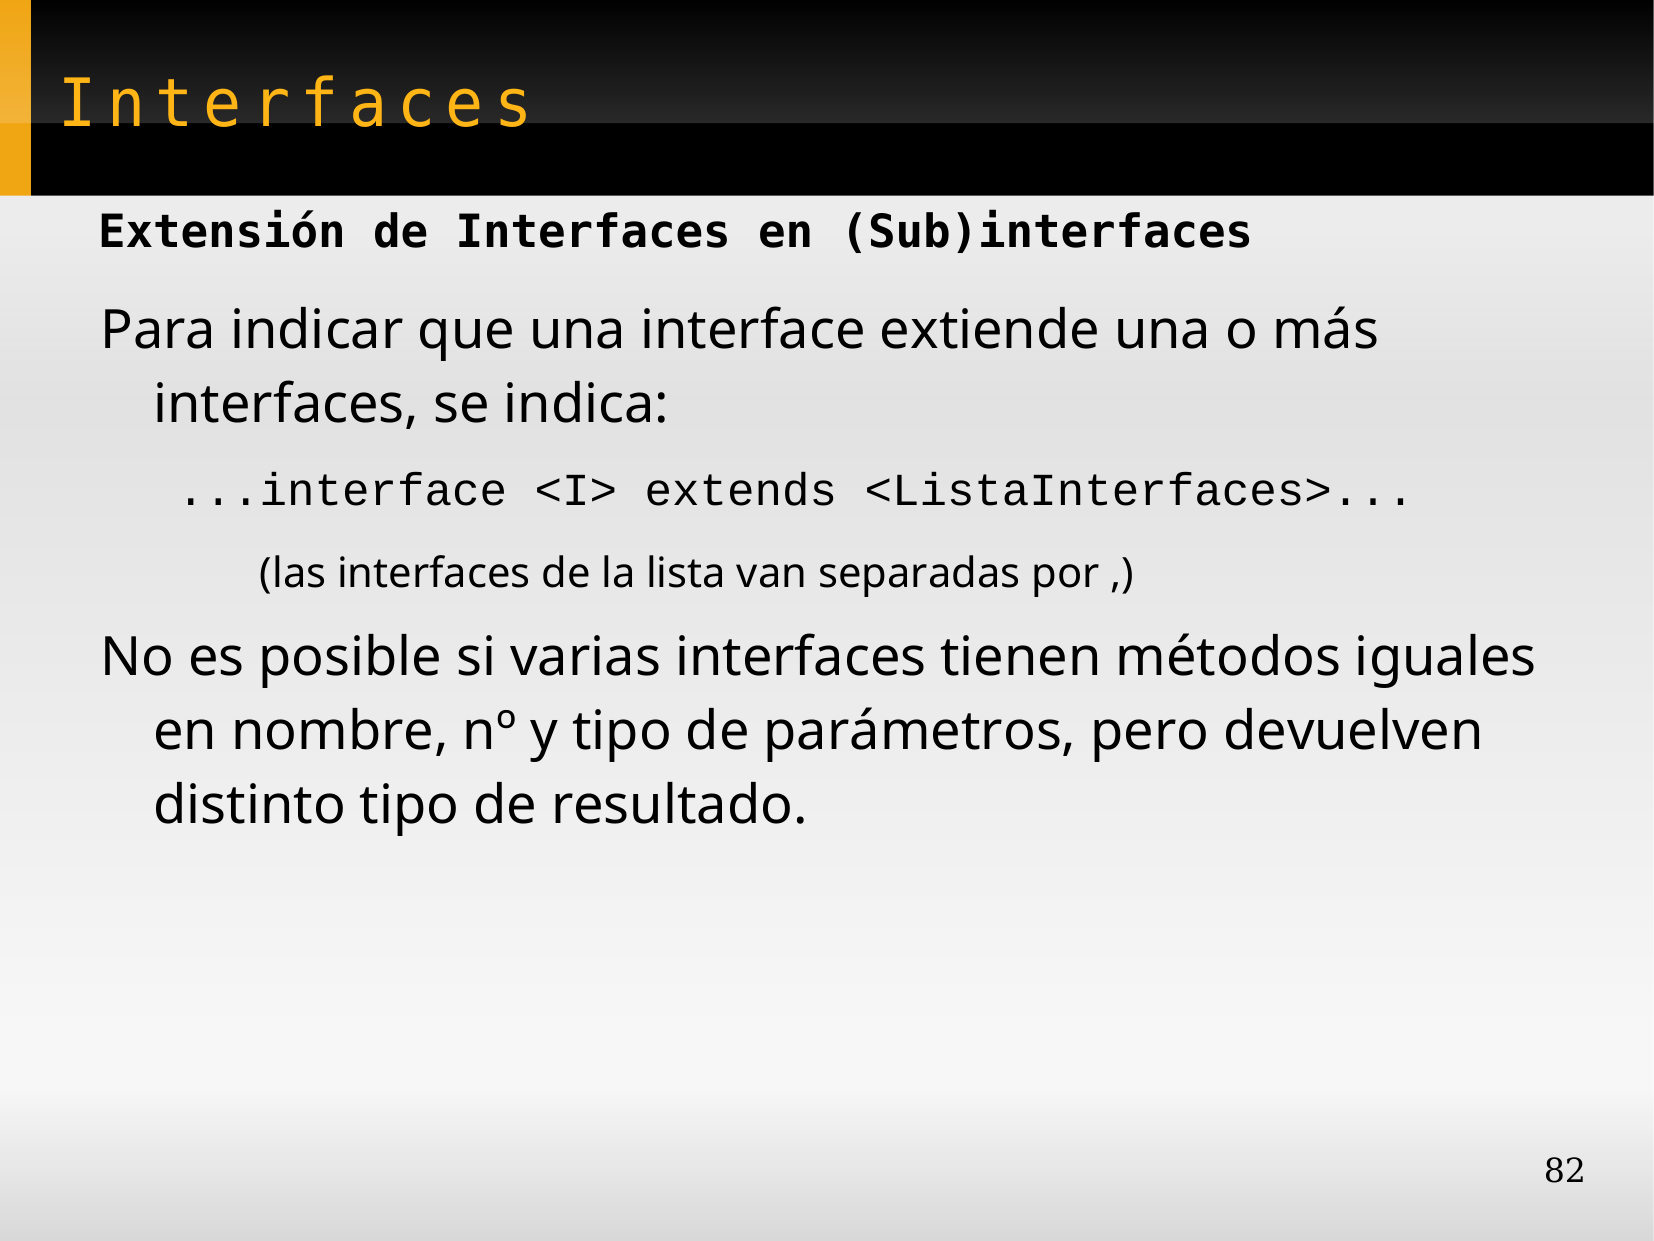

# Interfaces
Extensión de Interfaces en (Sub)interfaces
Para indicar que una interface extiende una o más interfaces, se indica:
...interface <I> extends <ListaInterfaces>...
(las interfaces de la lista van separadas por ,)
No es posible si varias interfaces tienen métodos iguales en nombre, nº y tipo de parámetros, pero devuelven distinto tipo de resultado.
82